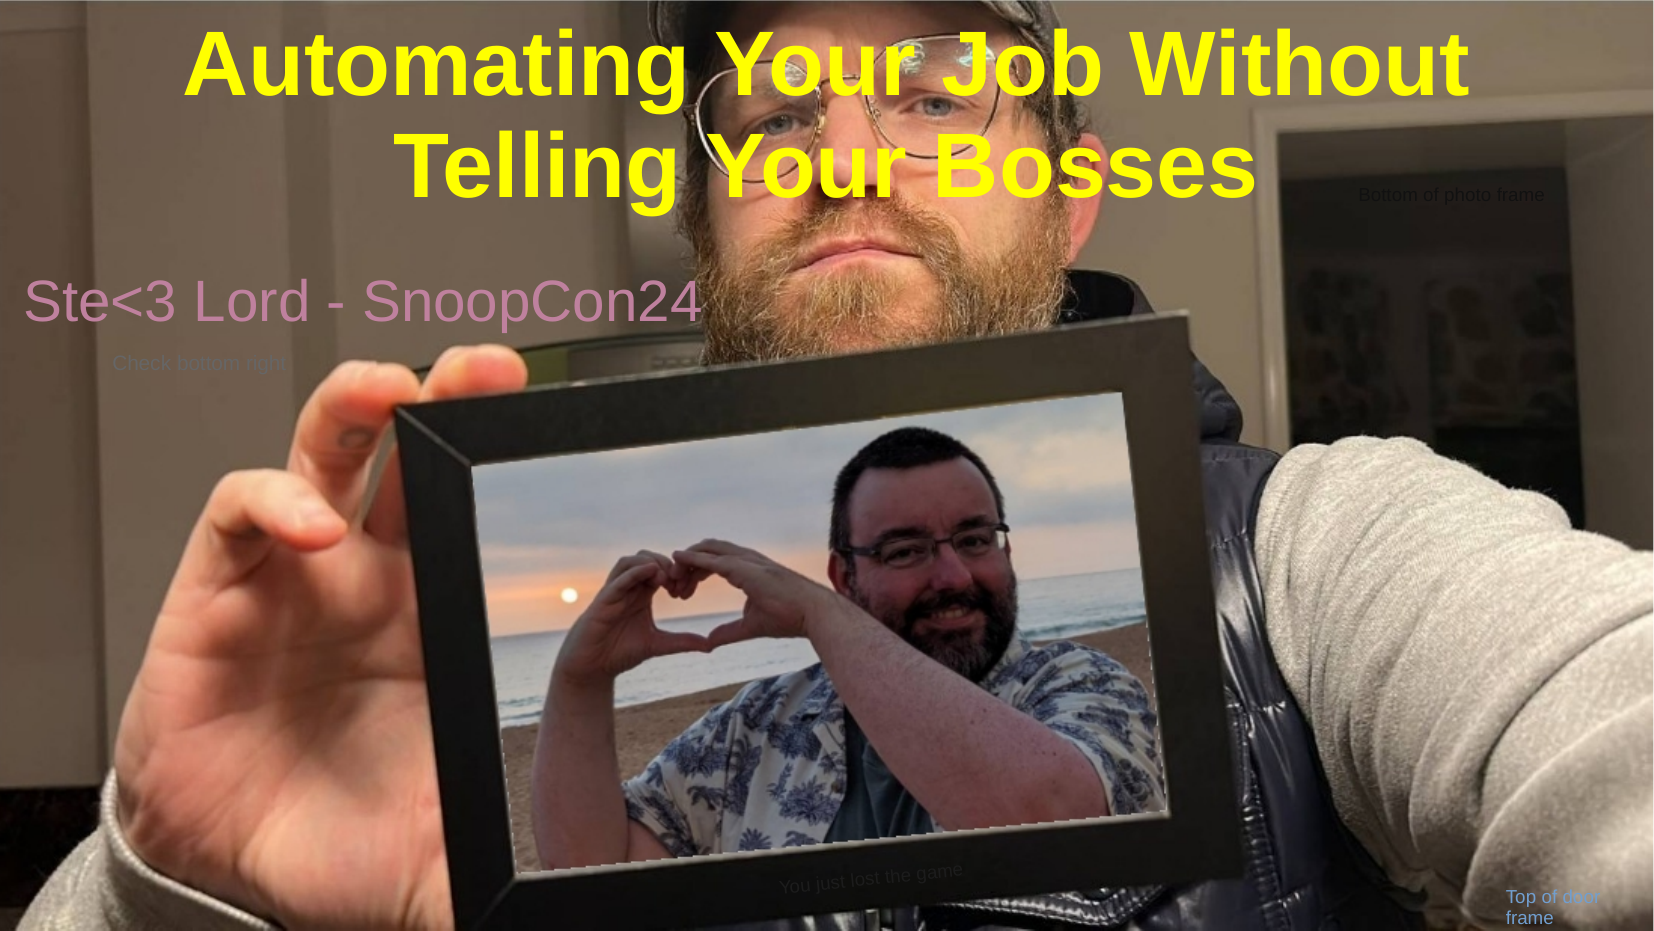

# Automating Your Job Without Telling Your Bosses
Bottom of photo frame
Ste<3 Lord - SnoopCon24
Check bottom right
You just lost the game
Top of door frame